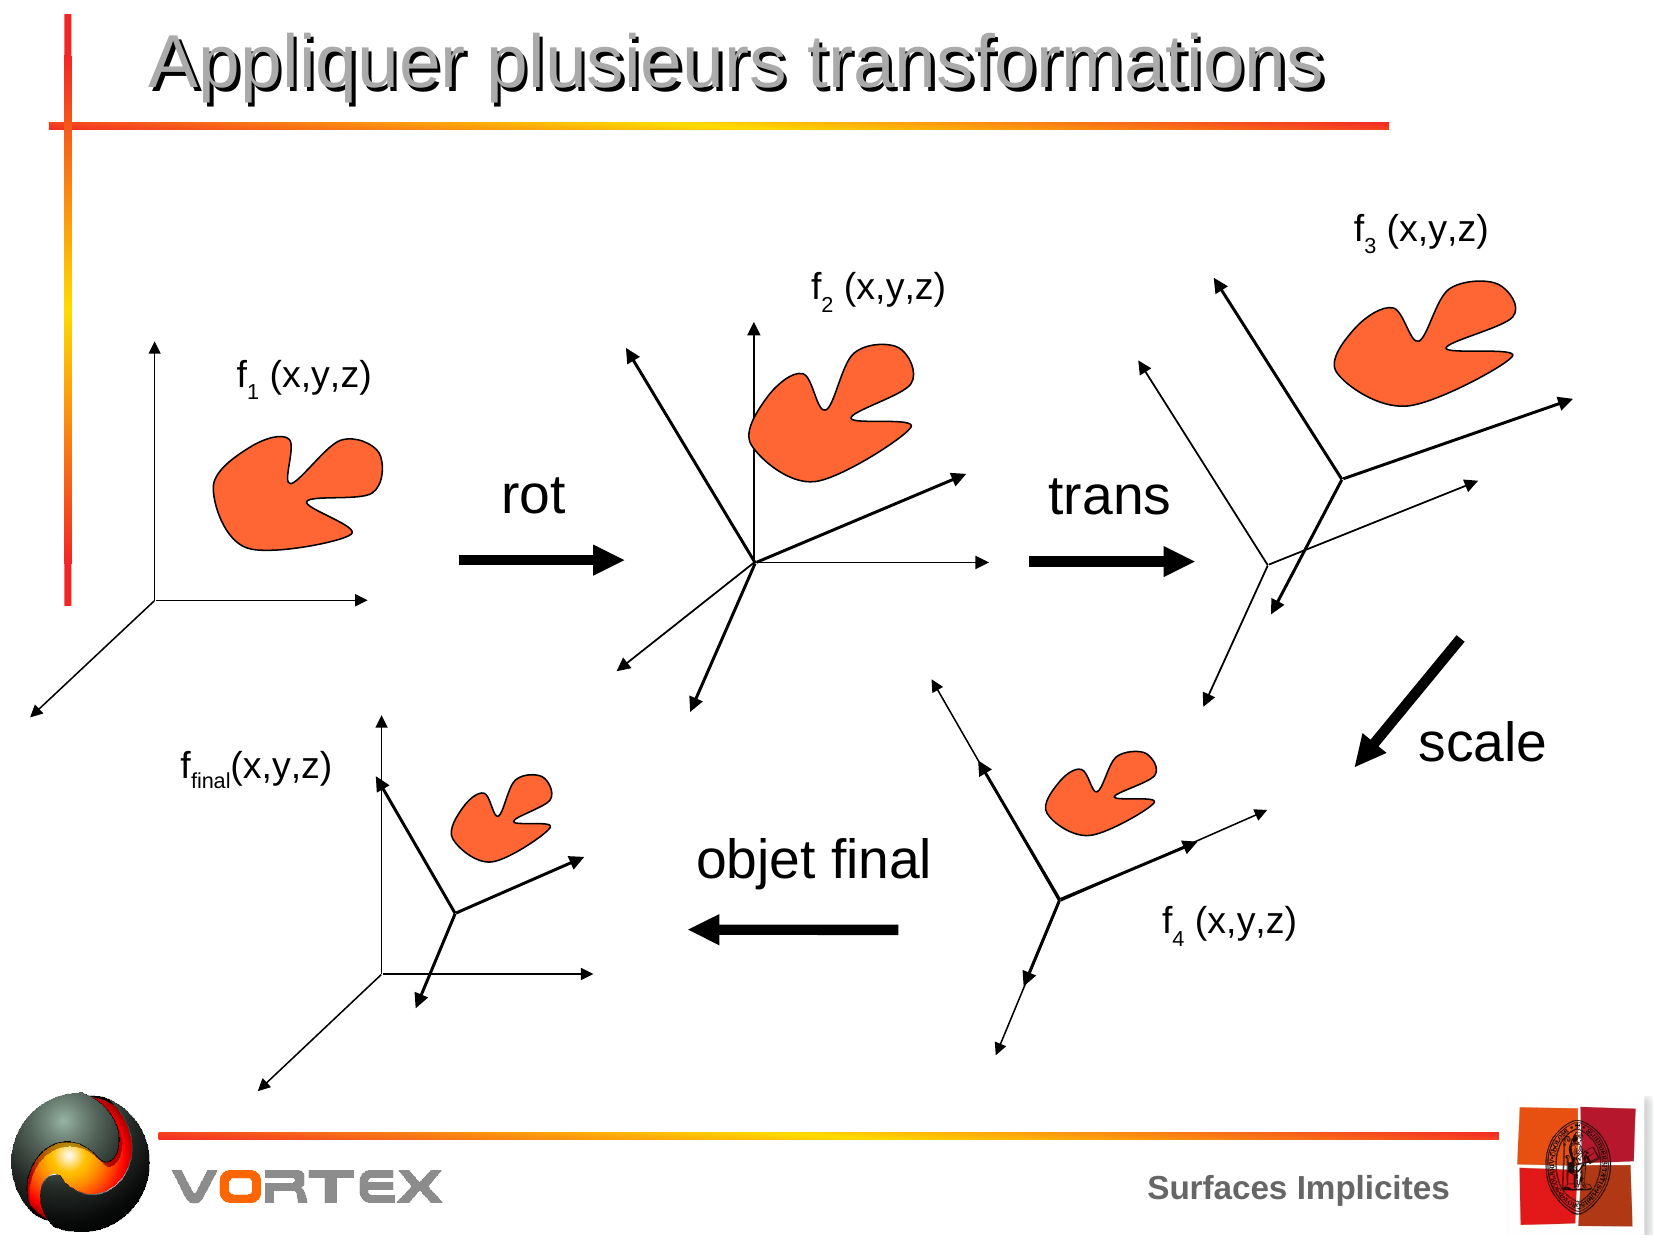

# Appliquer plusieurs transformations
f3 (x,y,z)
f2 (x,y,z)
f1 (x,y,z)
rot
trans
scale
ffinal(x,y,z)
objet final
f4 (x,y,z)